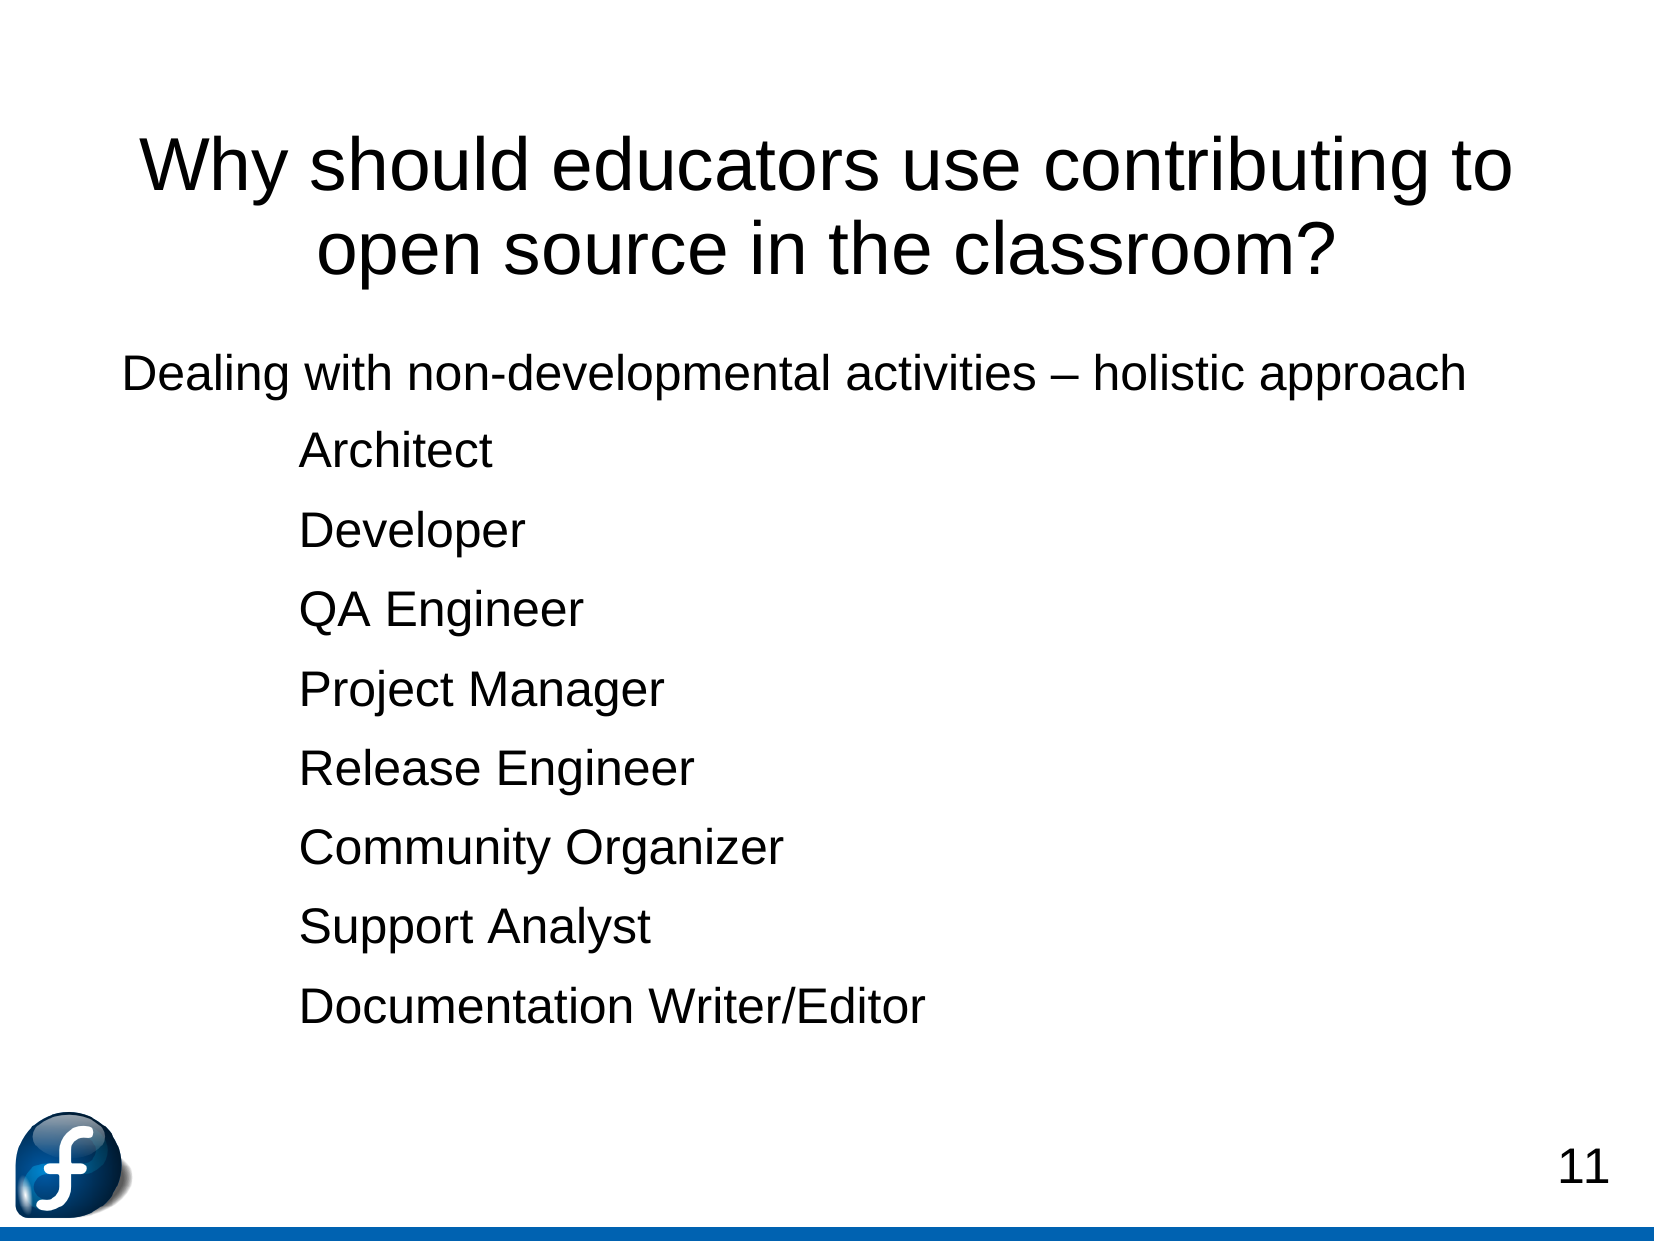

# Why should educators use contributing to open source in the classroom?
Dealing with non-developmental activities – holistic approach
Architect
Developer
QA Engineer
Project Manager
Release Engineer
Community Organizer
Support Analyst
Documentation Writer/Editor